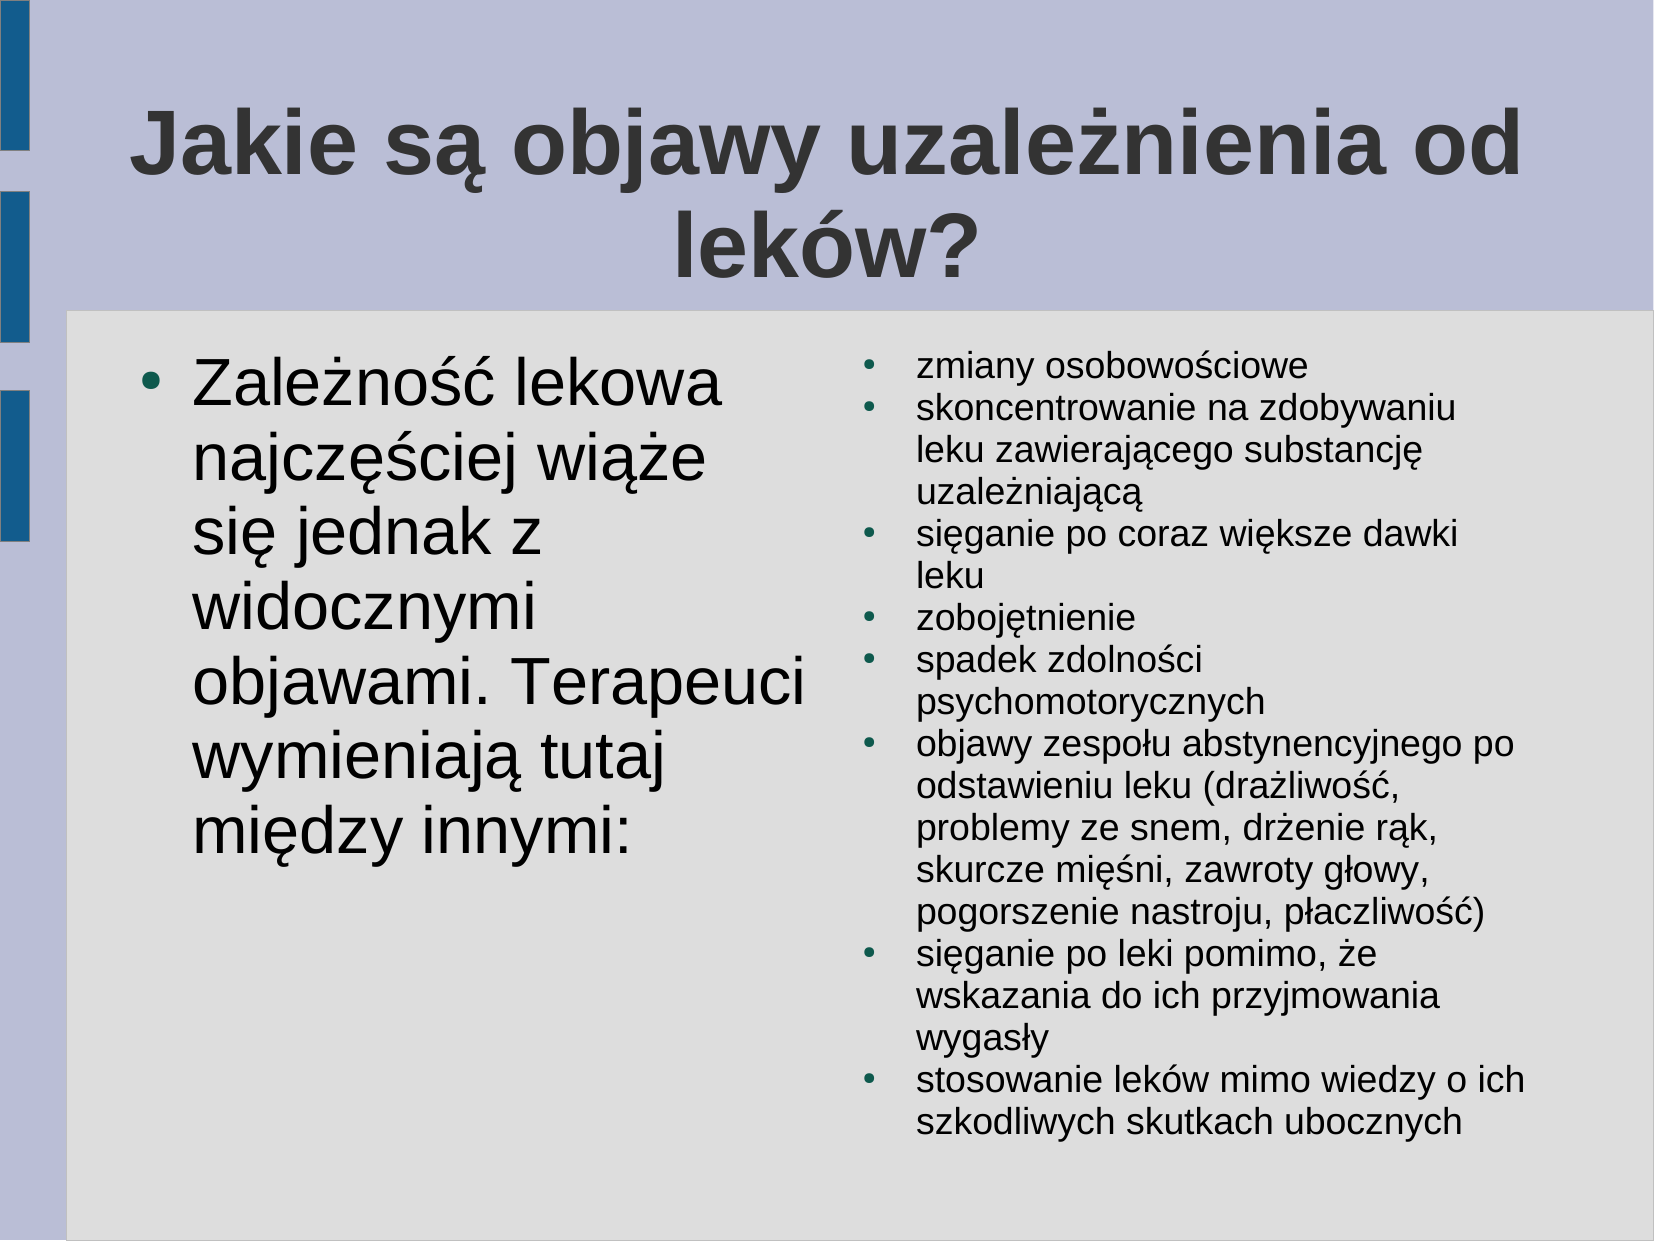

# Jakie są objawy uzależnienia od leków?
Zależność lekowa najczęściej wiąże się jednak z widocznymi objawami. Terapeuci wymieniają tutaj między innymi:
zmiany osobowościowe
skoncentrowanie na zdobywaniu leku zawierającego substancję uzależniającą
sięganie po coraz większe dawki leku
zobojętnienie
spadek zdolności psychomotorycznych
objawy zespołu abstynencyjnego po odstawieniu leku (drażliwość, problemy ze snem, drżenie rąk, skurcze mięśni, zawroty głowy, pogorszenie nastroju, płaczliwość)
sięganie po leki pomimo, że wskazania do ich przyjmowania wygasły
stosowanie leków mimo wiedzy o ich szkodliwych skutkach ubocznych